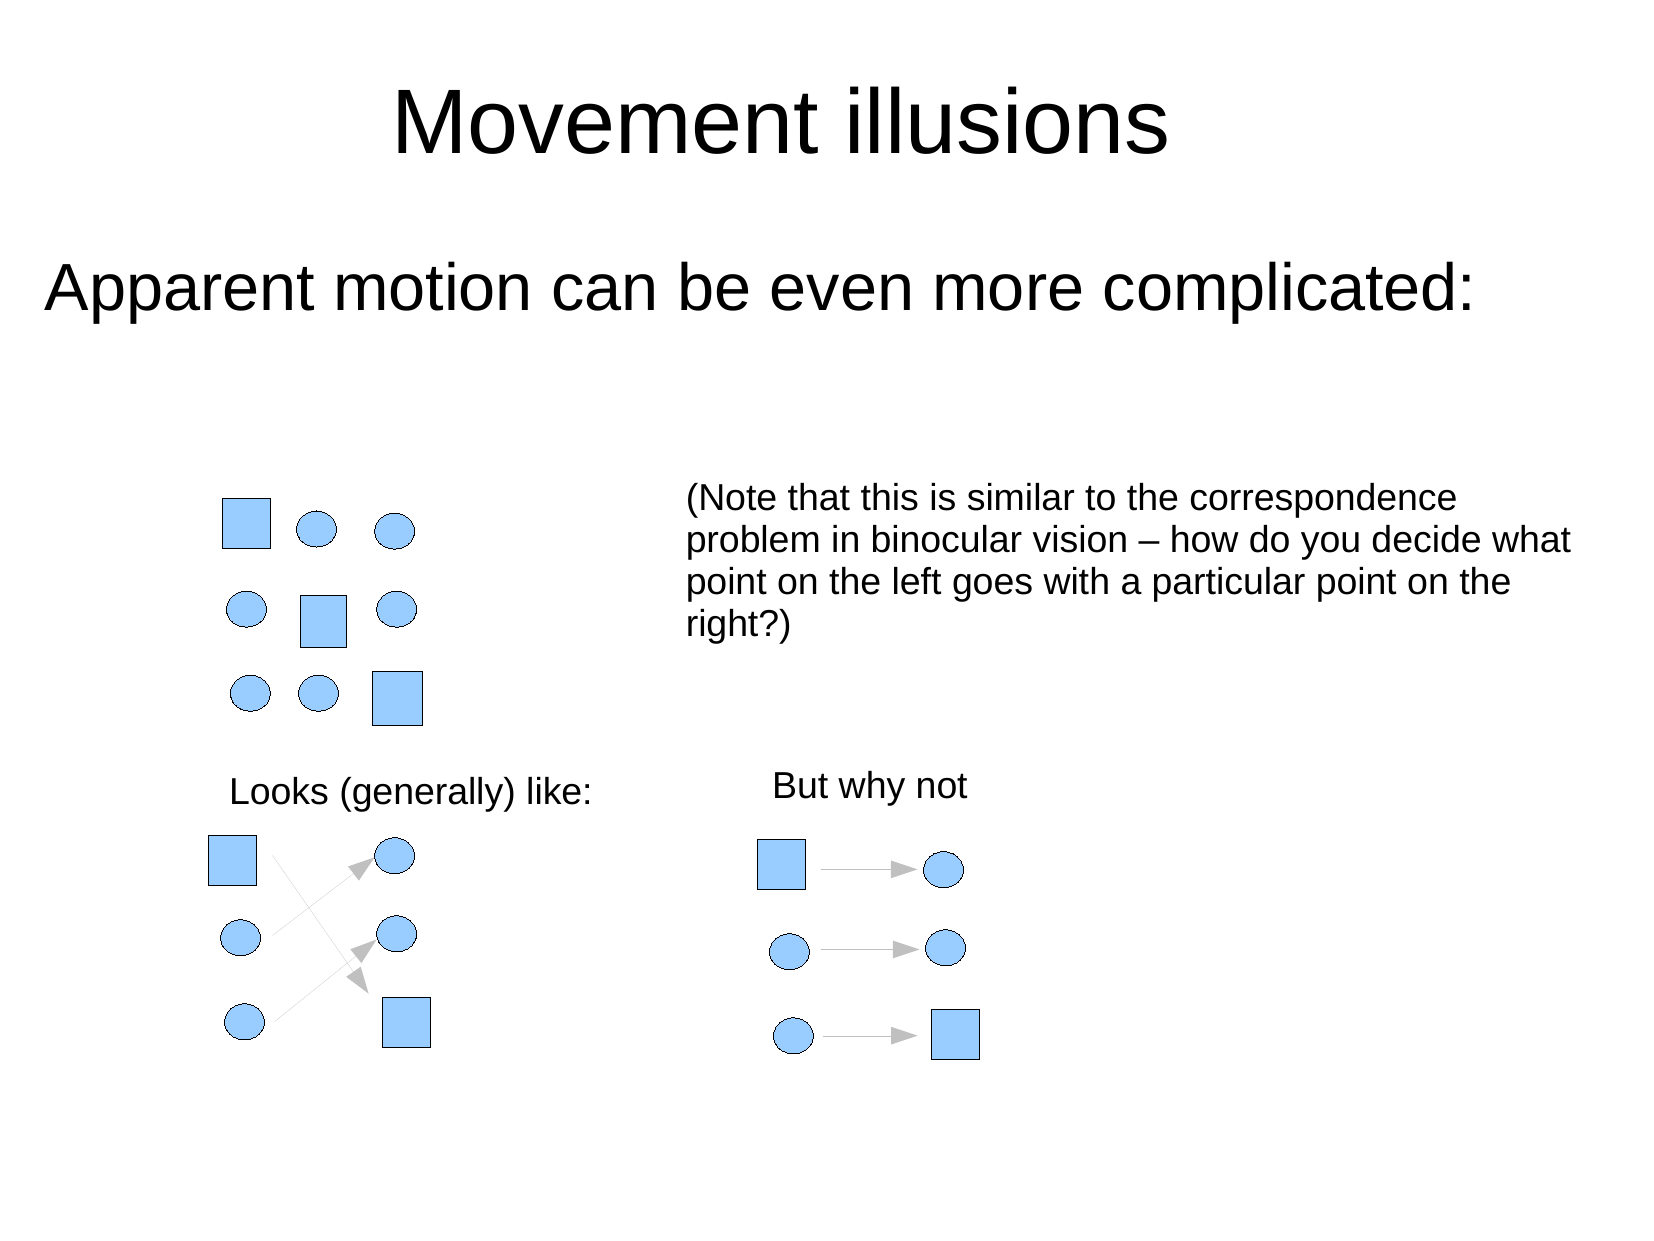

# Movement illusions
Apparent motion can be even more complicated:
(Note that this is similar to the correspondence problem in binocular vision – how do you decide what point on the left goes with a particular point on the right?)
But why not
Looks (generally) like: